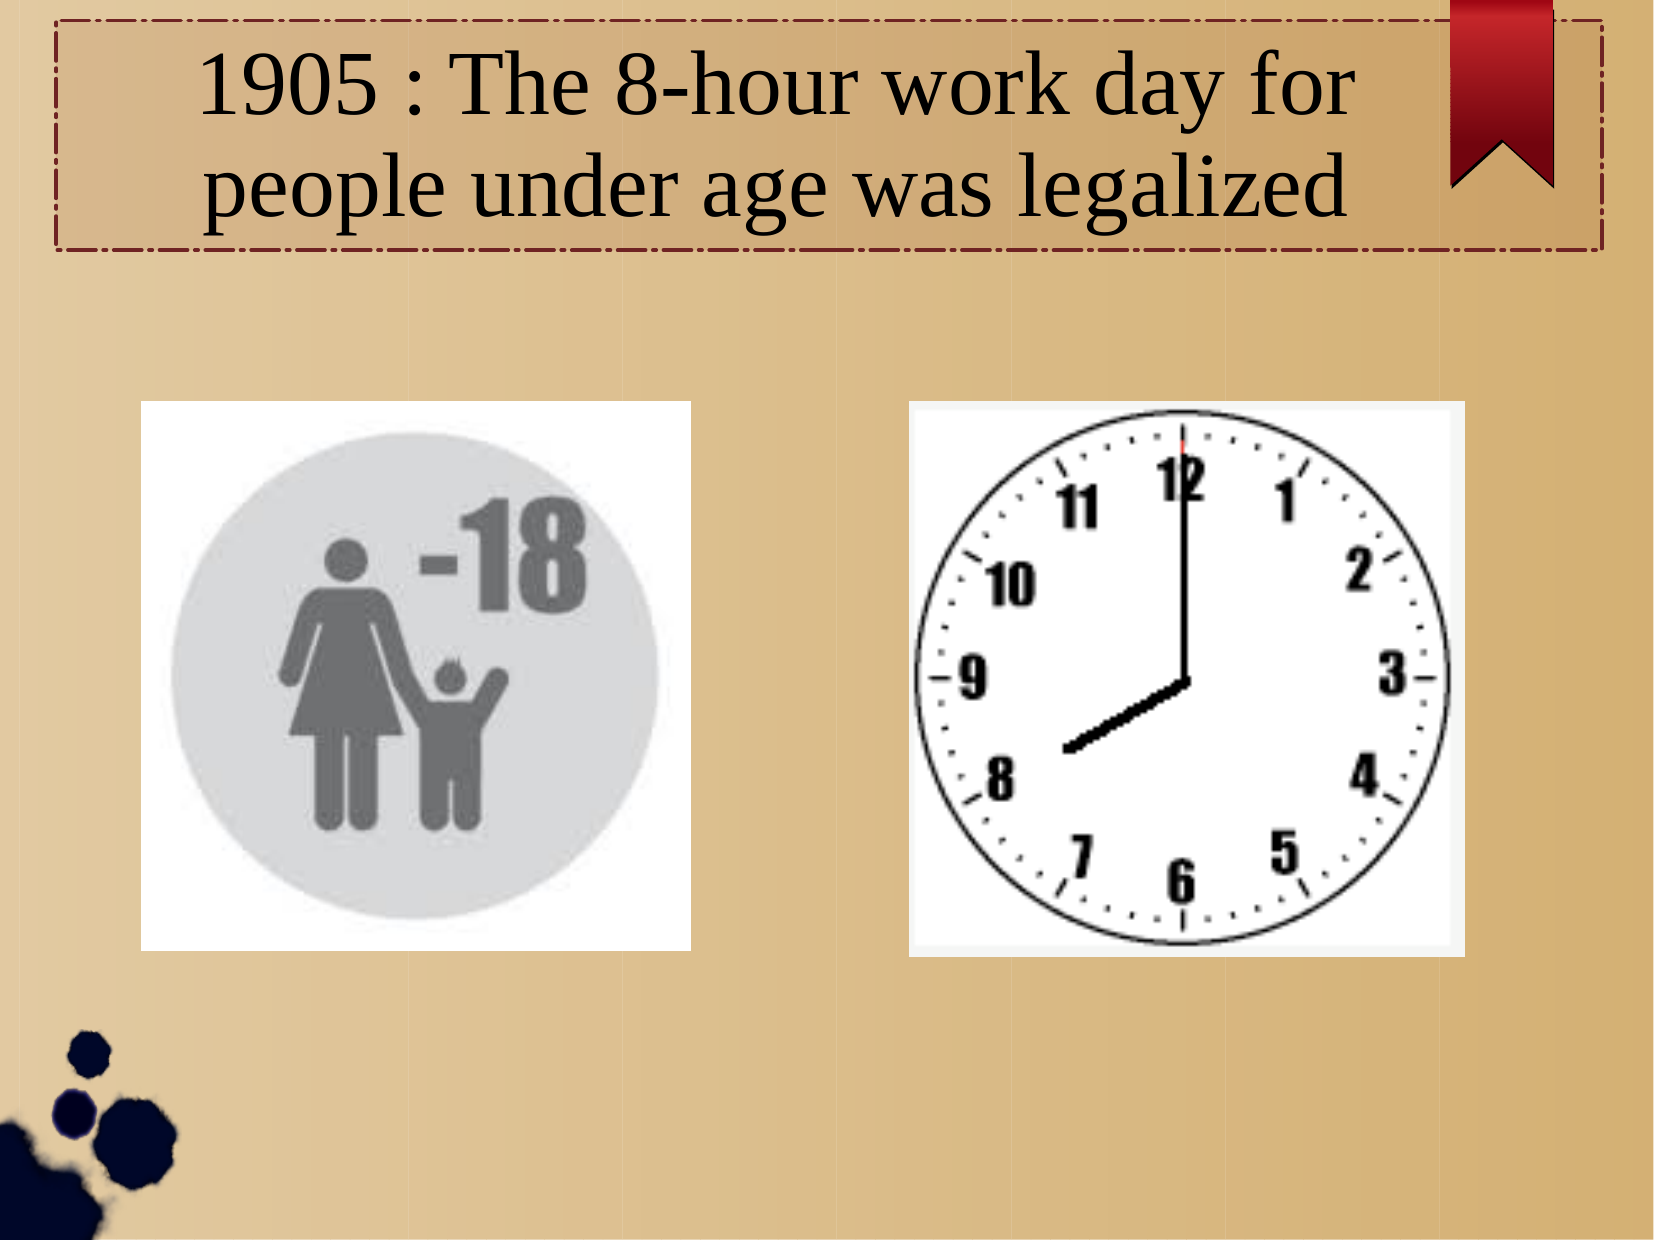

# 1905 : The 8-hour work day for people under age was legalized